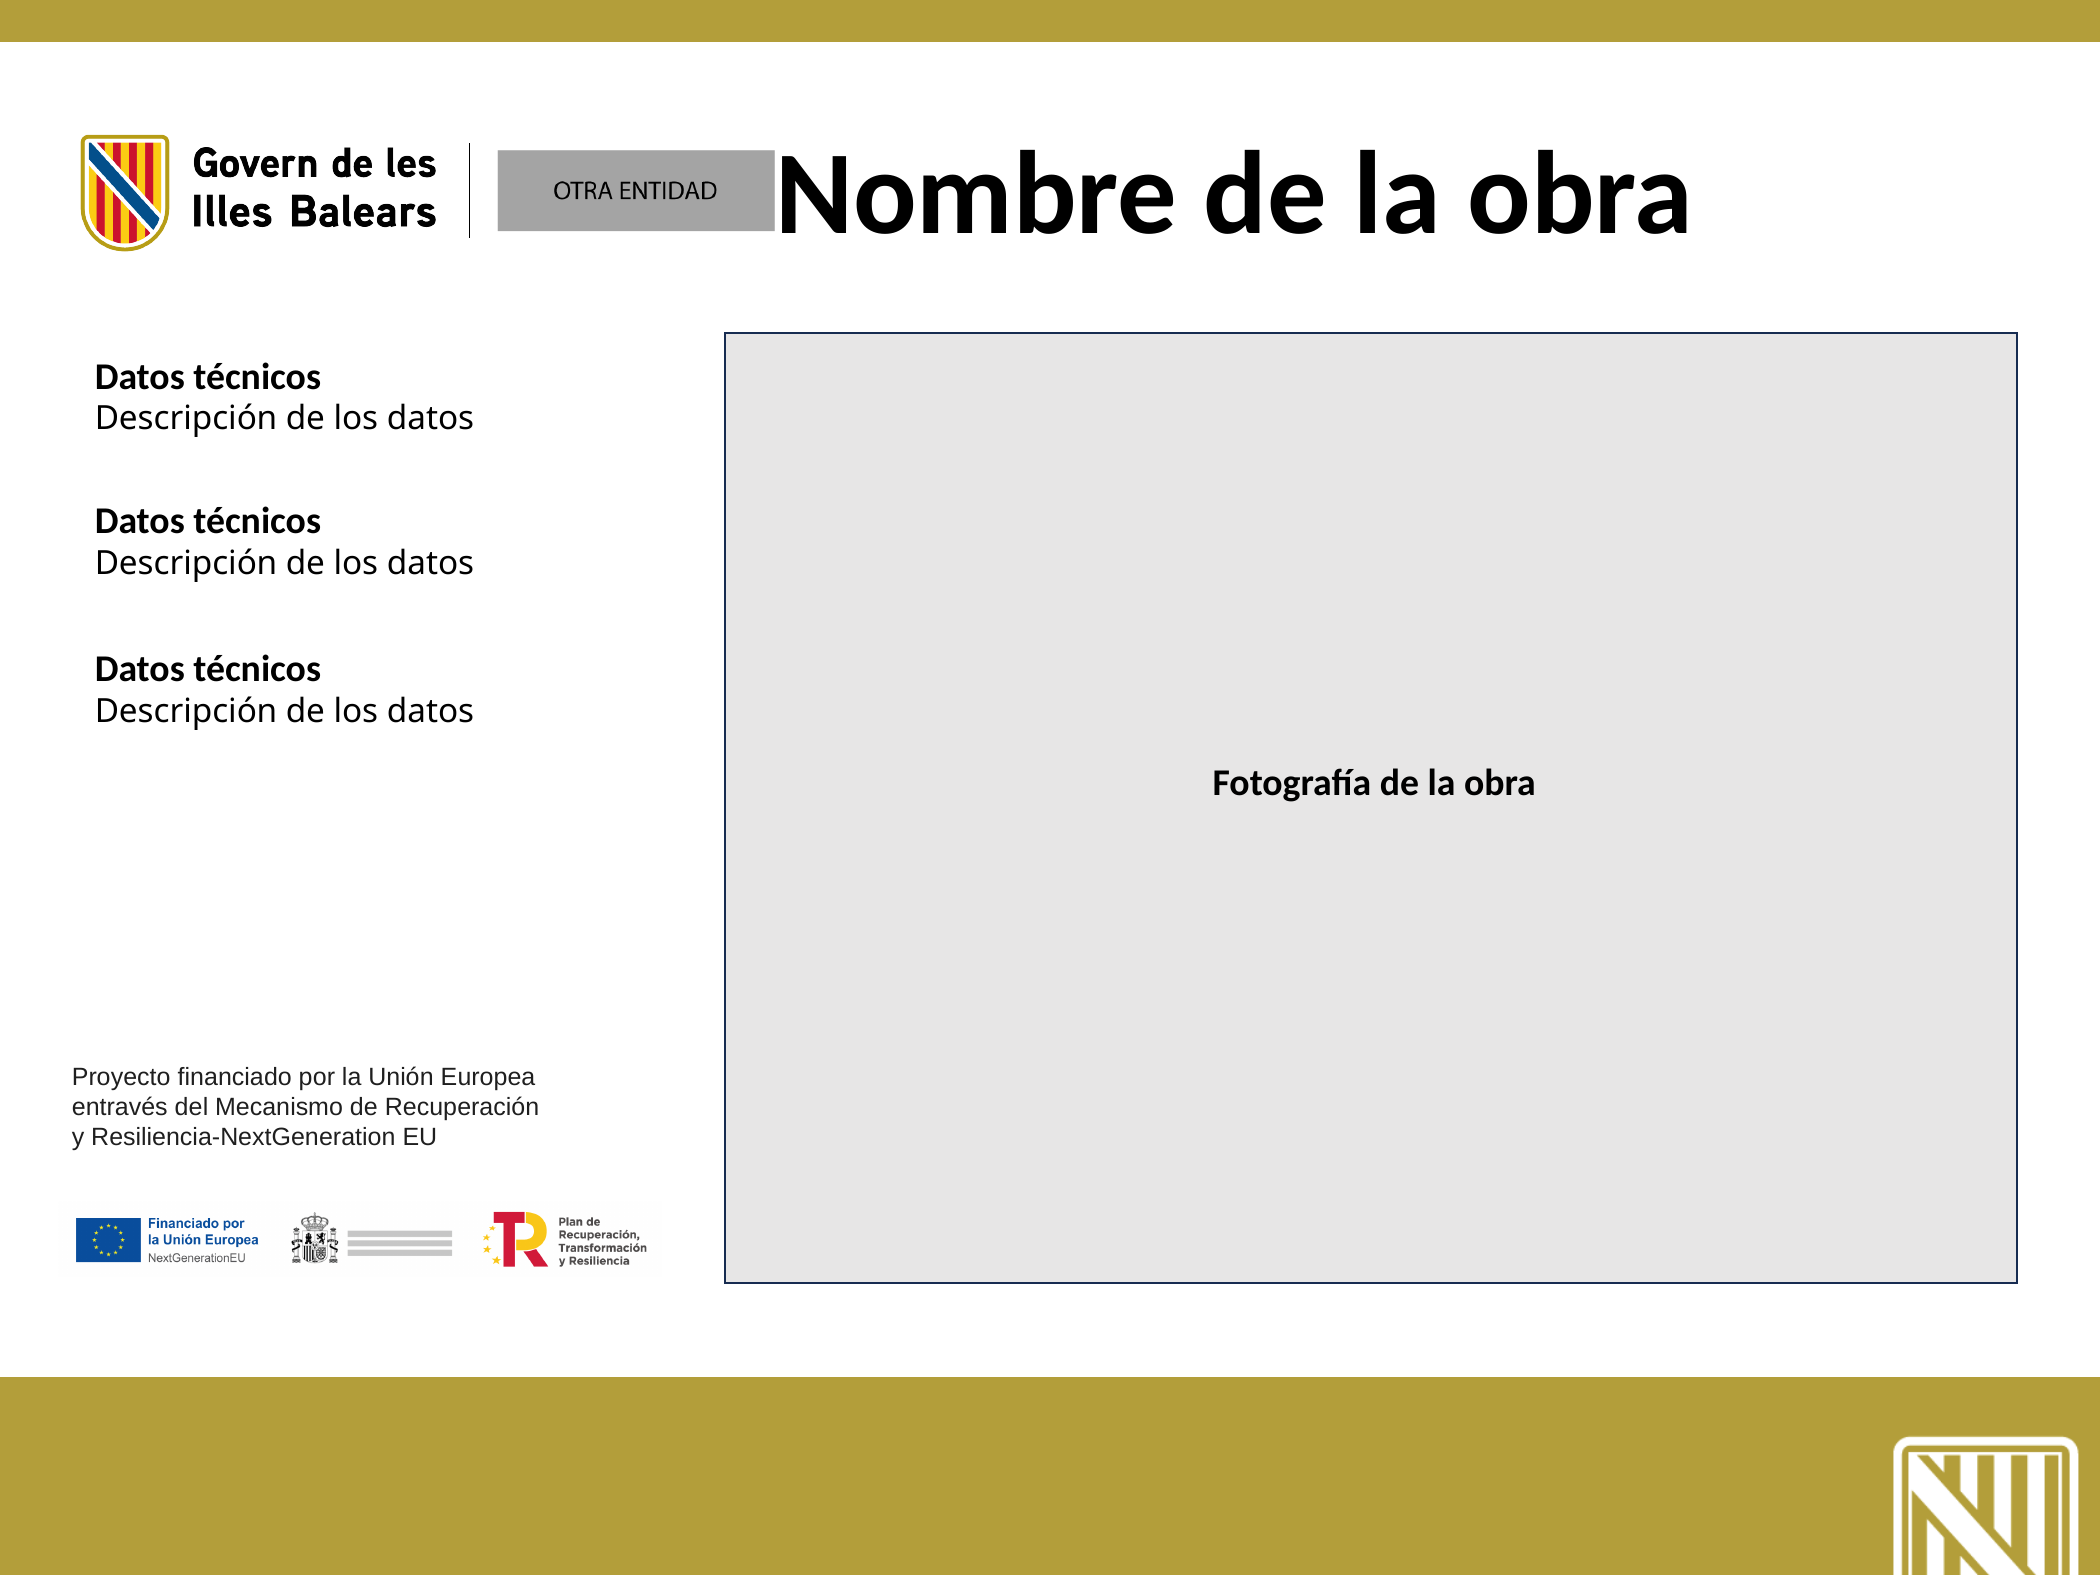

Nombre de la obra
Datos técnicos
Descripción de los datos
Datos técnicos
Descripción de los datos
Datos técnicos
Descripción de los datos
Fotografía de la obra
Proyecto financiado por la Unión Europea
entravés del Mecanismo de Recuperación
y Resiliencia-NextGeneration EU